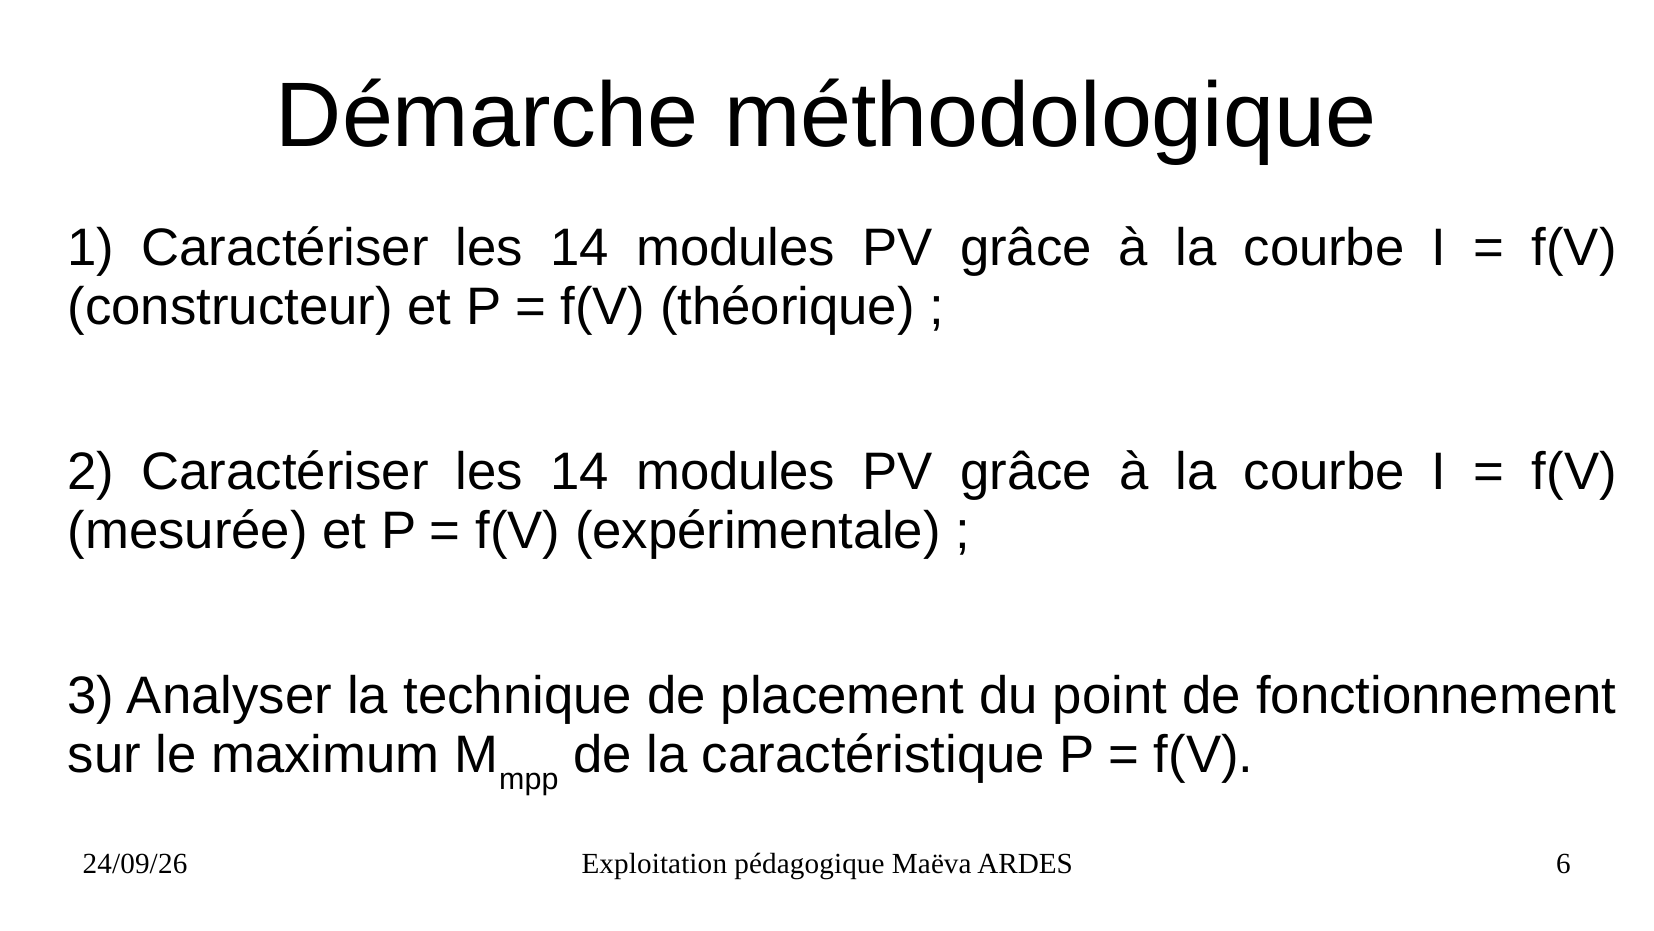

# Démarche méthodologique
1) Caractériser les 14 modules PV grâce à la courbe I = f(V) (constructeur) et P = f(V) (théorique) ;
2) Caractériser les 14 modules PV grâce à la courbe I = f(V) (mesurée) et P = f(V) (expérimentale) ;
3) Analyser la technique de placement du point de fonctionnement sur le maximum Mmpp de la caractéristique P = f(V).
Exploitation pédagogique Maëva ARDES
6